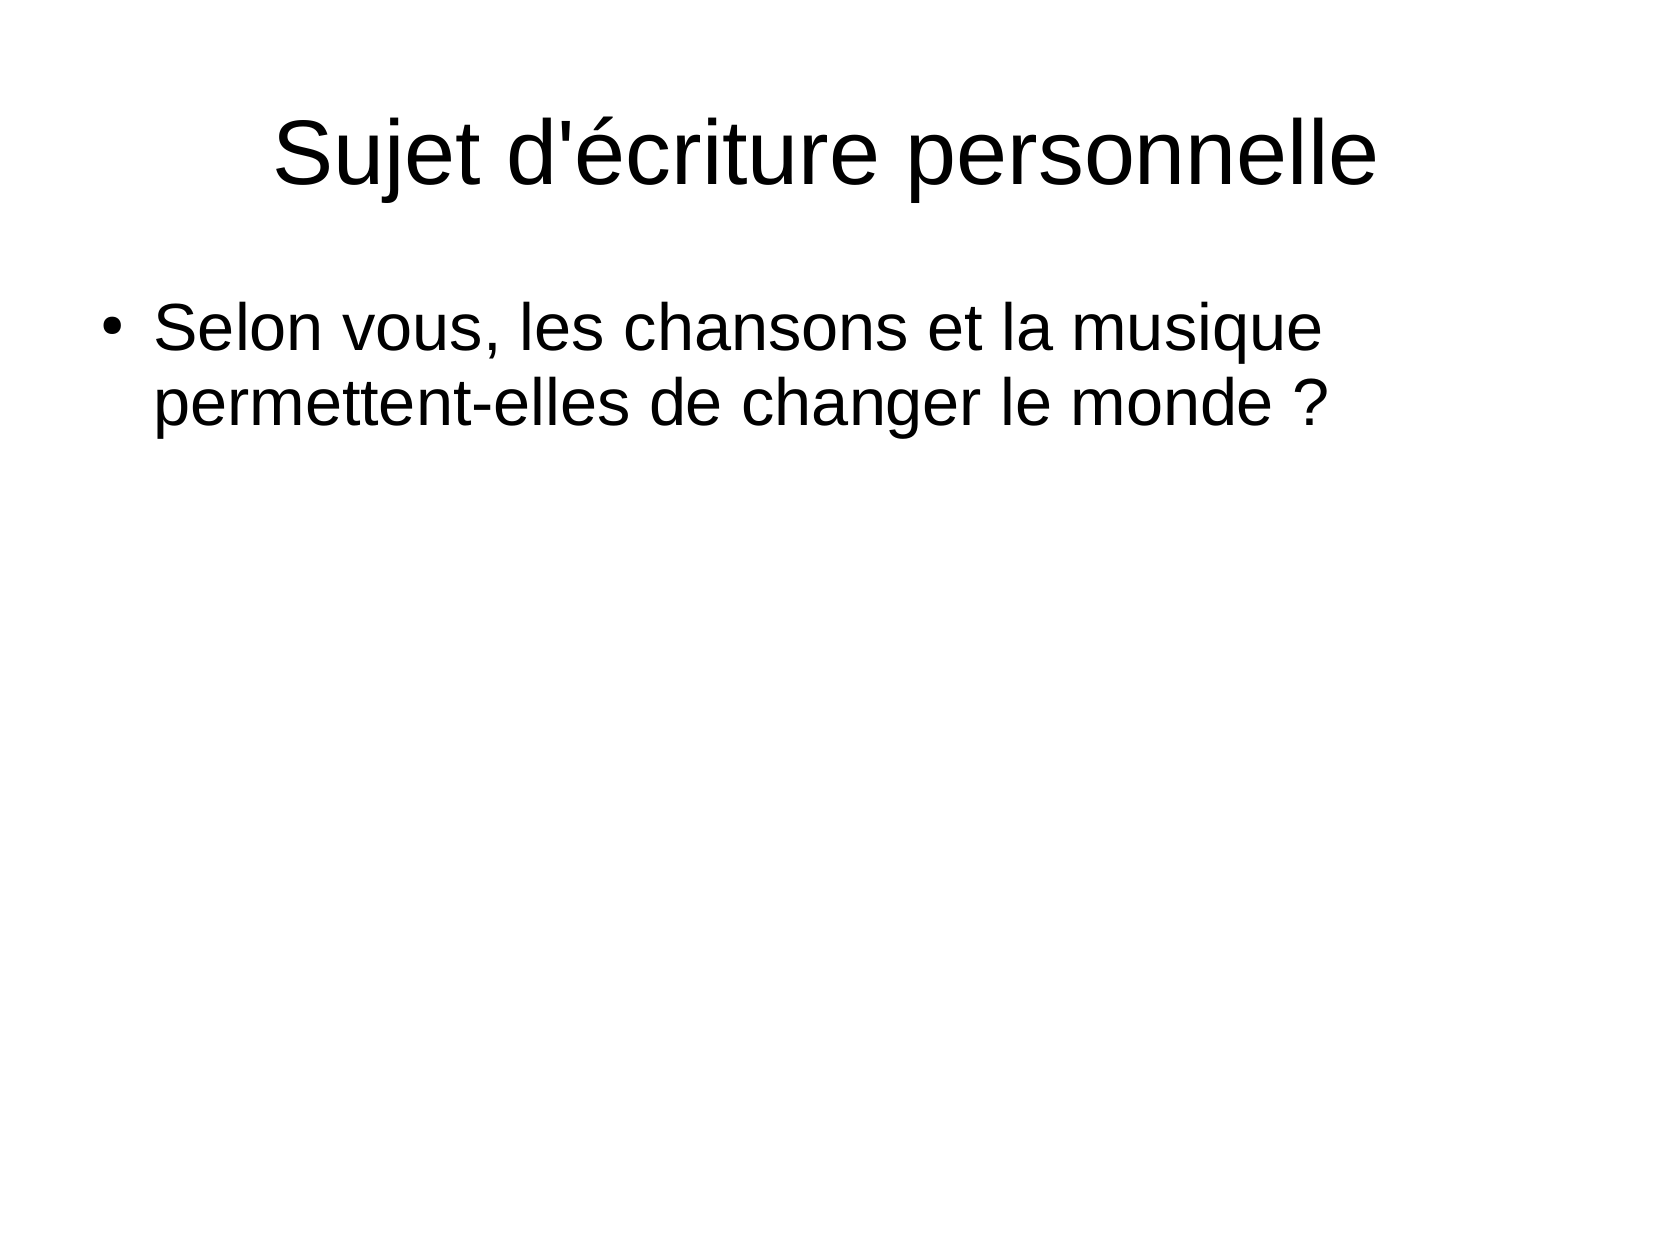

# Sujet d'écriture personnelle
Selon vous, les chansons et la musique permettent-elles de changer le monde ?